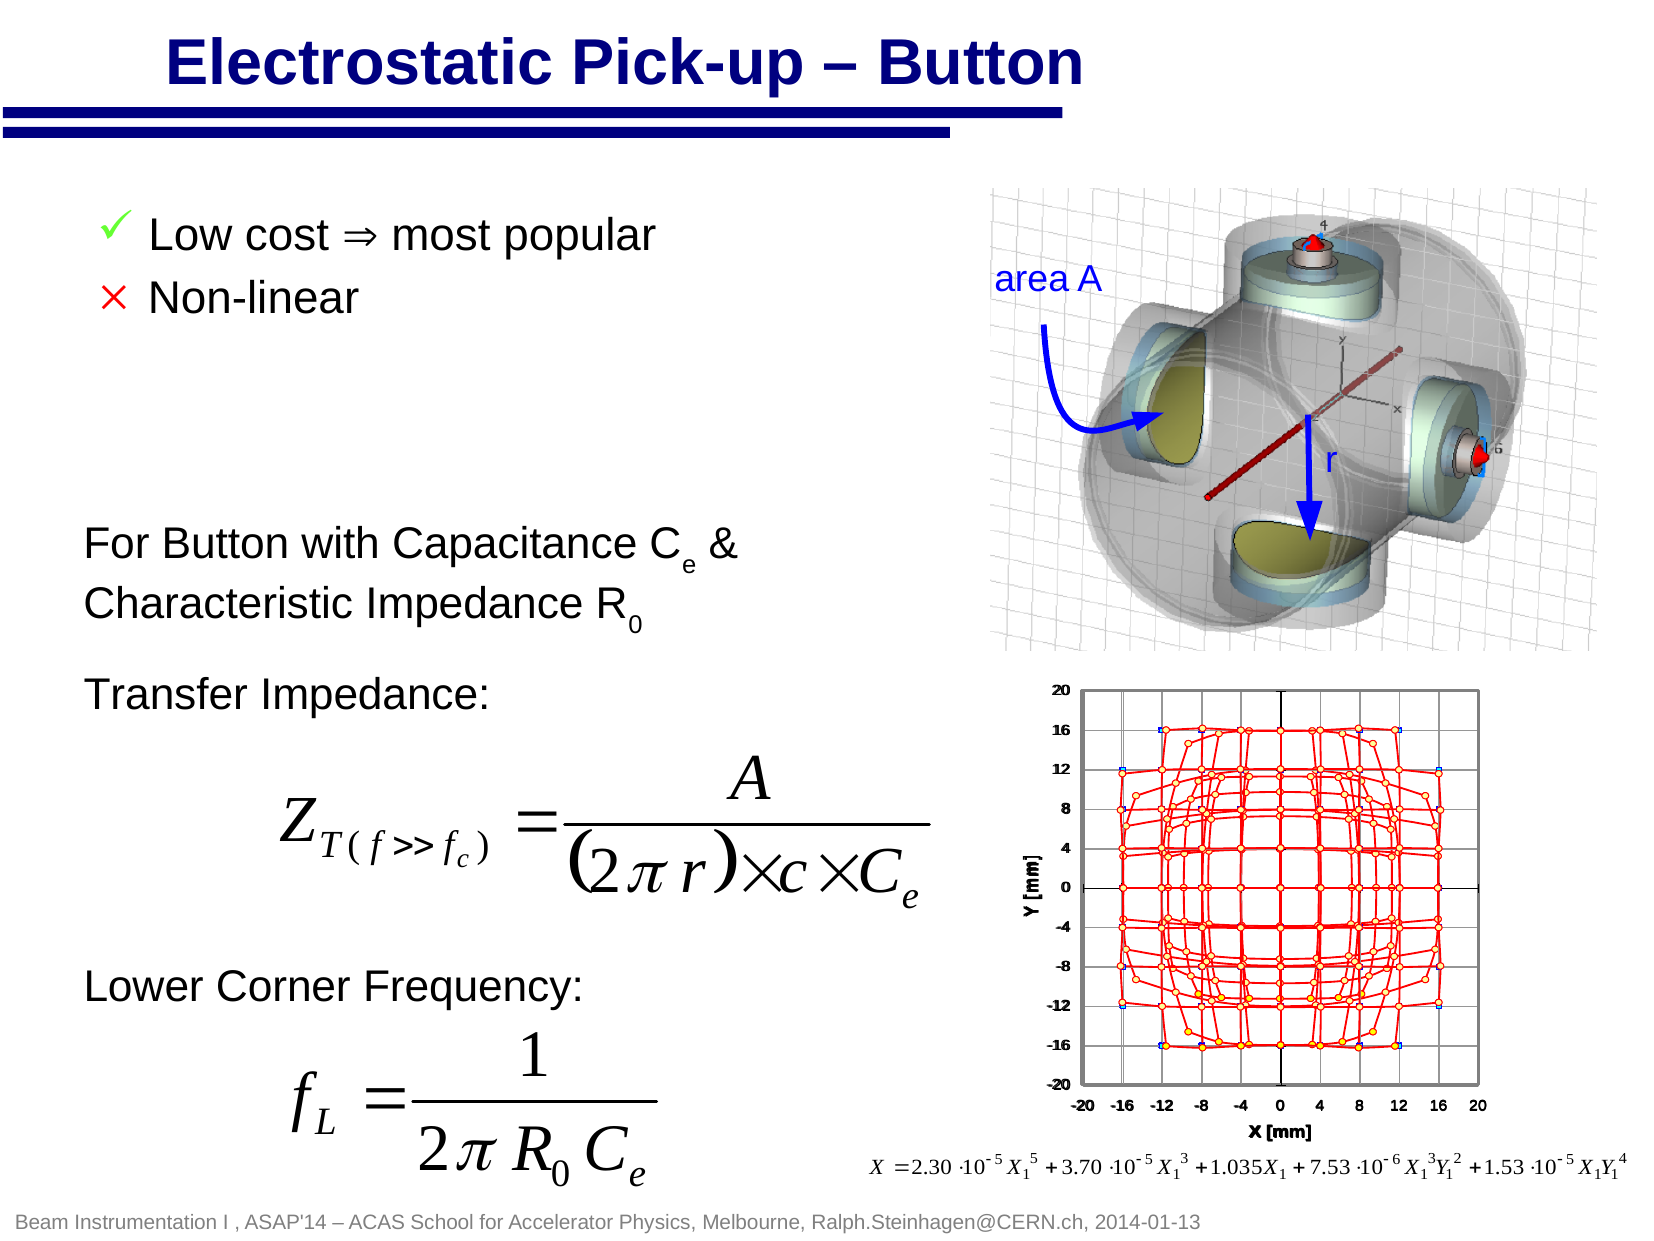

Electrostatic Pick-up – Button
# Low cost  most popular
 Non-linear
area A
r
For Button with Capacitance Ce & Characteristic Impedance R0
Transfer Impedance:
Lower Corner Frequency: